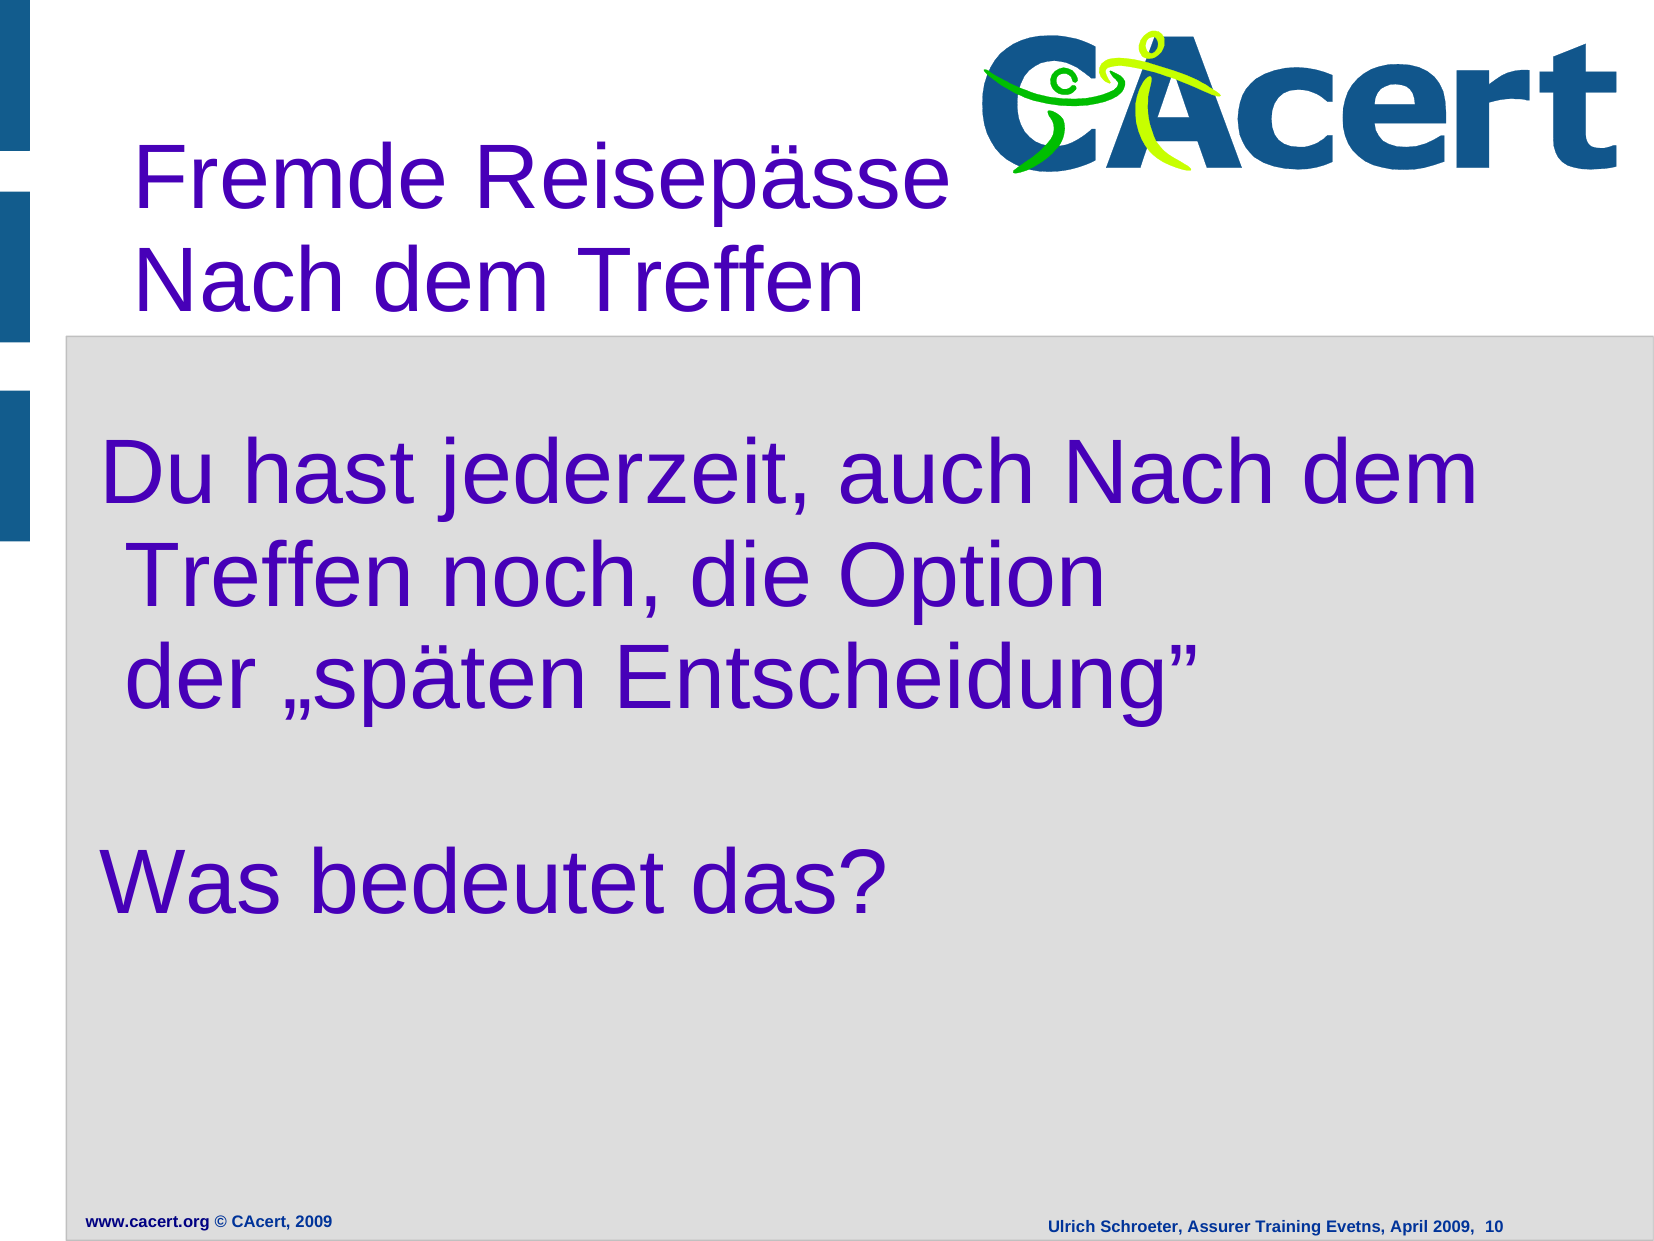

Fremde Reisepässe
Nach dem Treffen
 Du hast jederzeit, auch Nach dem
 Treffen noch, die Option
 der „späten Entscheidung”
 Was bedeutet das?